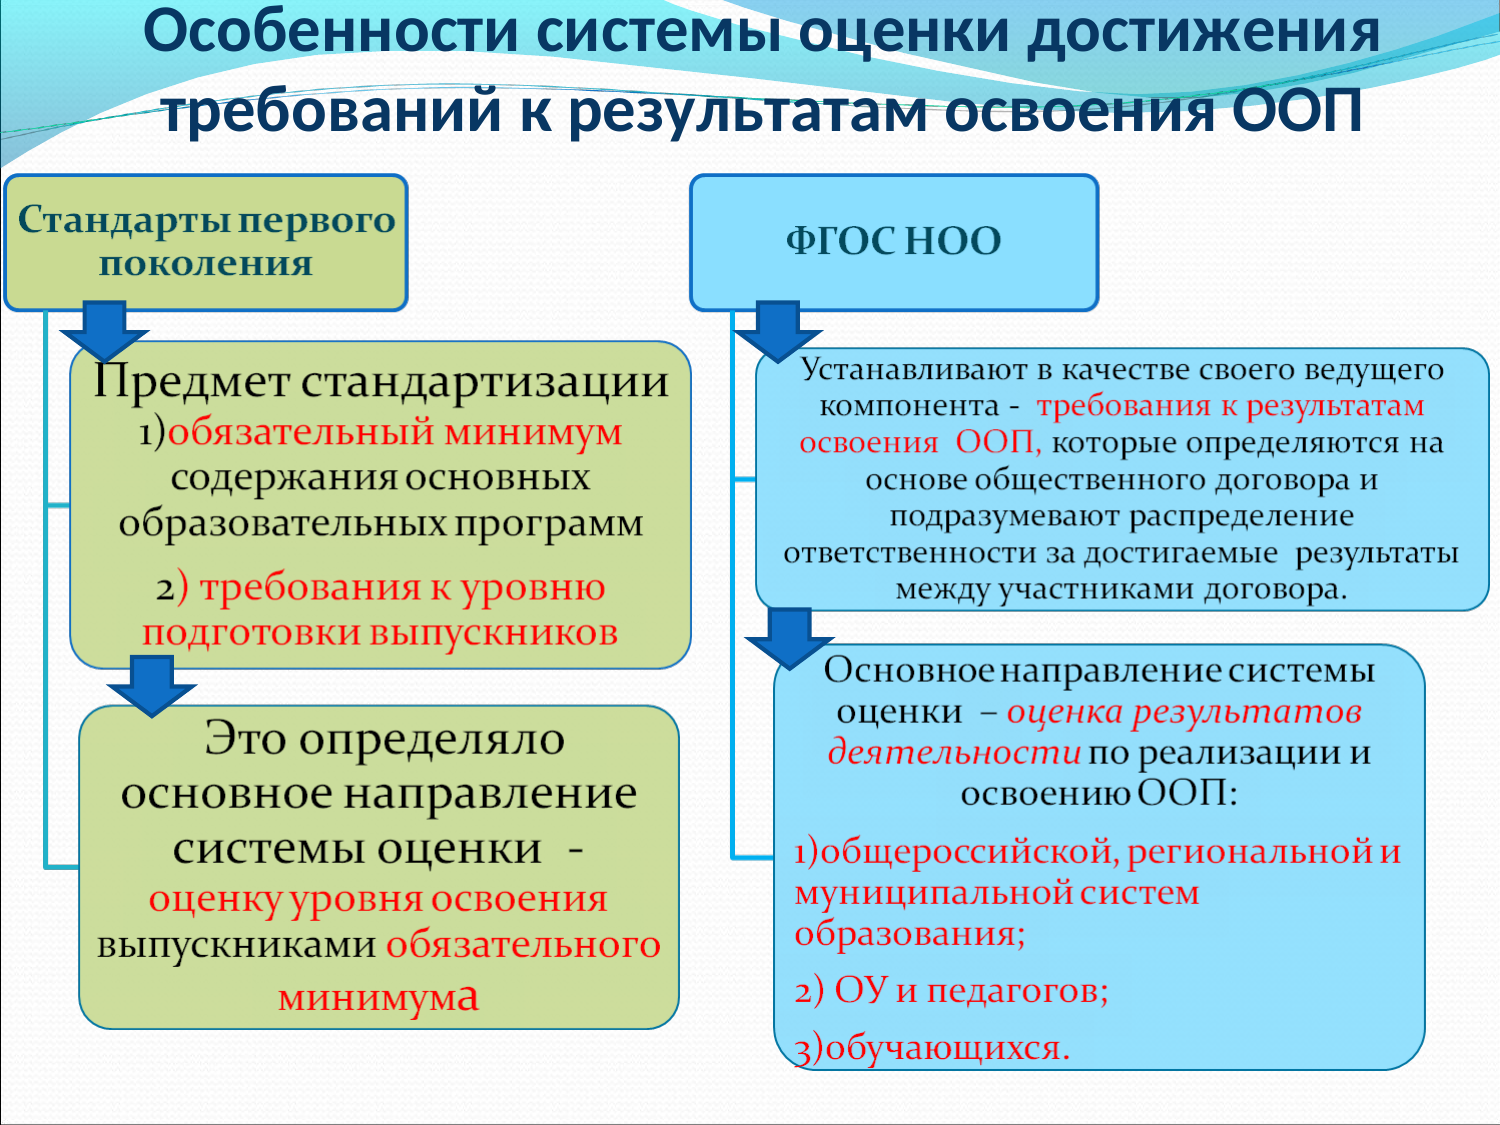

# Особенности системы оценки достижения требований к результатам освоения ООП